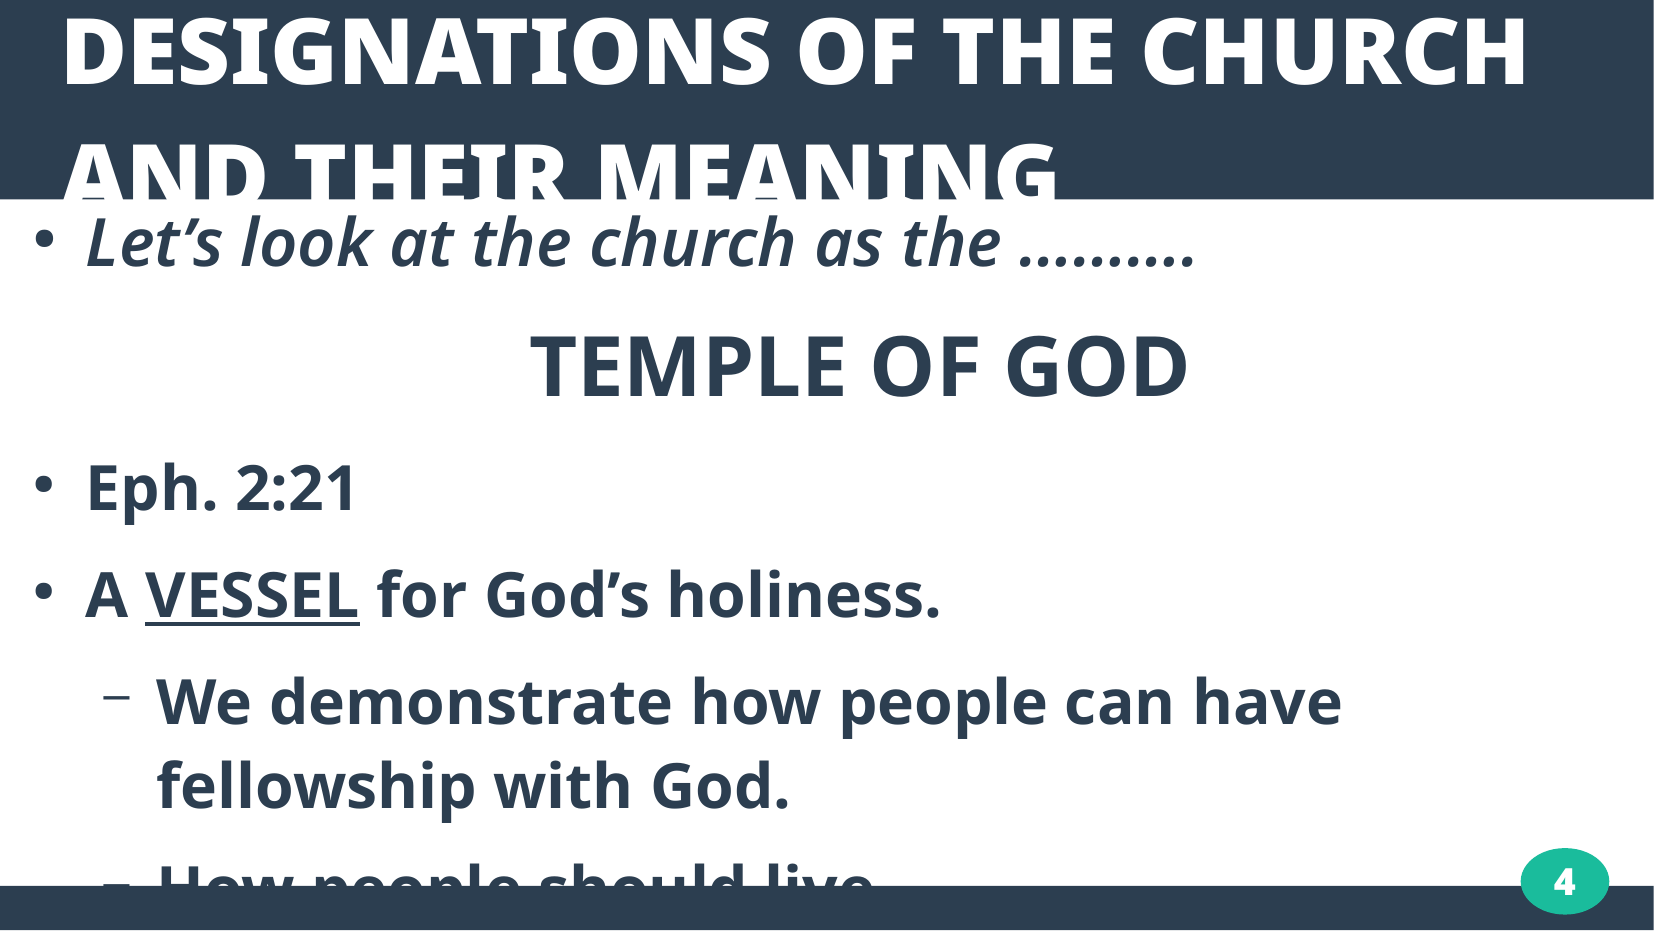

# DESIGNATIONS OF THE CHURCH AND THEIR MEANING
Let’s look at the church as the ……….
TEMPLE OF GOD
Eph. 2:21
A VESSEL for God’s holiness.
We demonstrate how people can have fellowship with God.
How people should live.
4